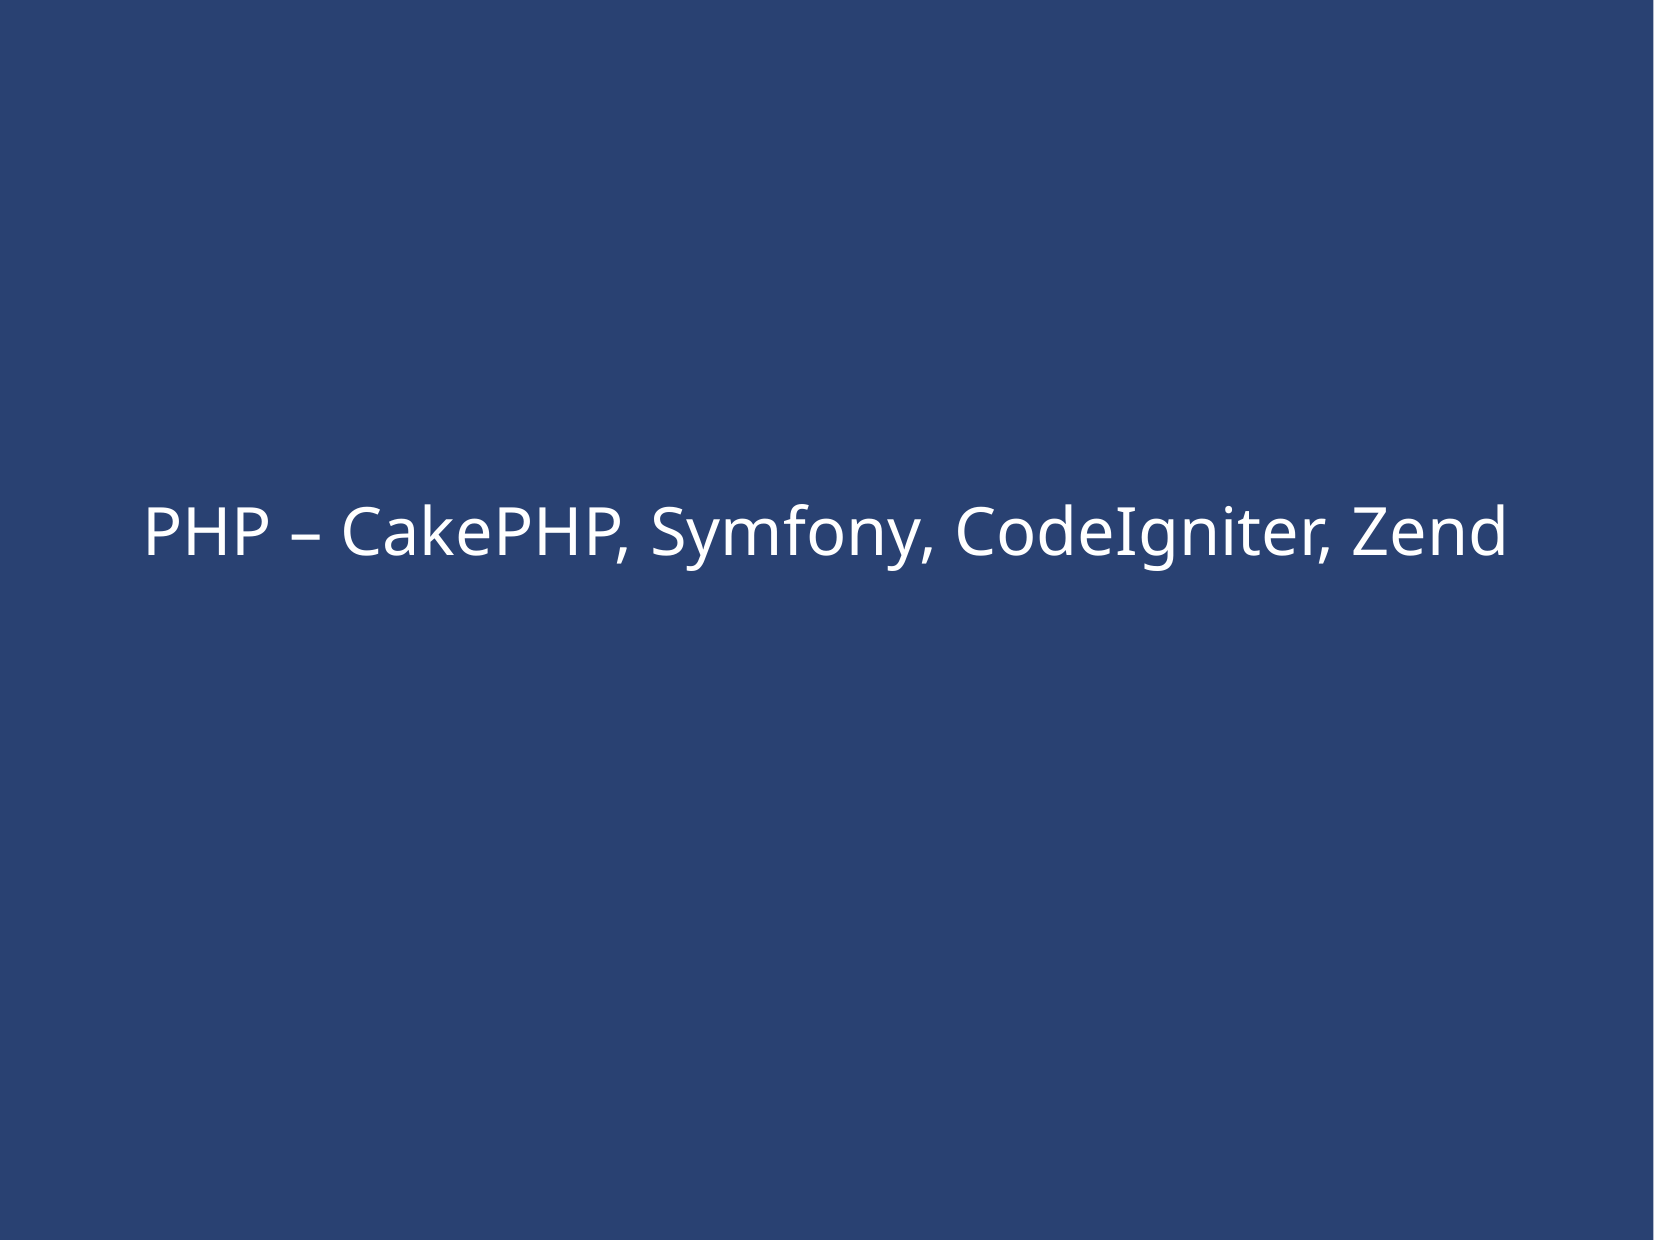

# PHP – CakePHP, Symfony, CodeIgniter, Zend